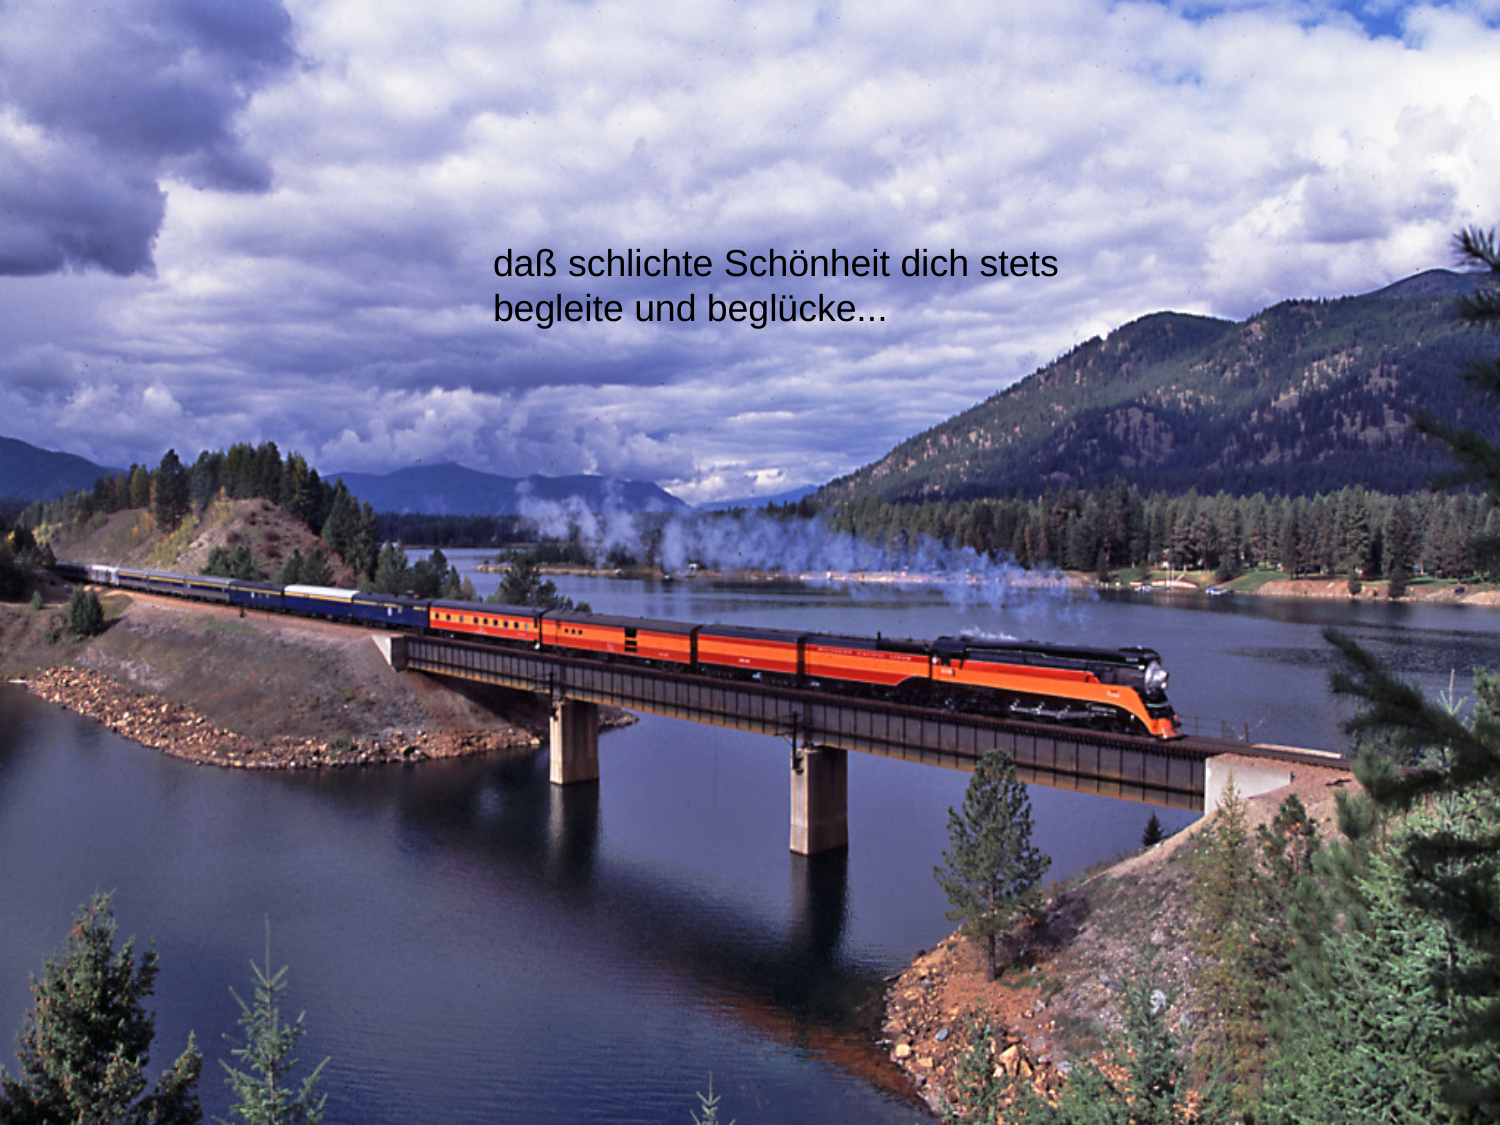

#
daß schlichte Schönheit dich stets begleite und beglücke...